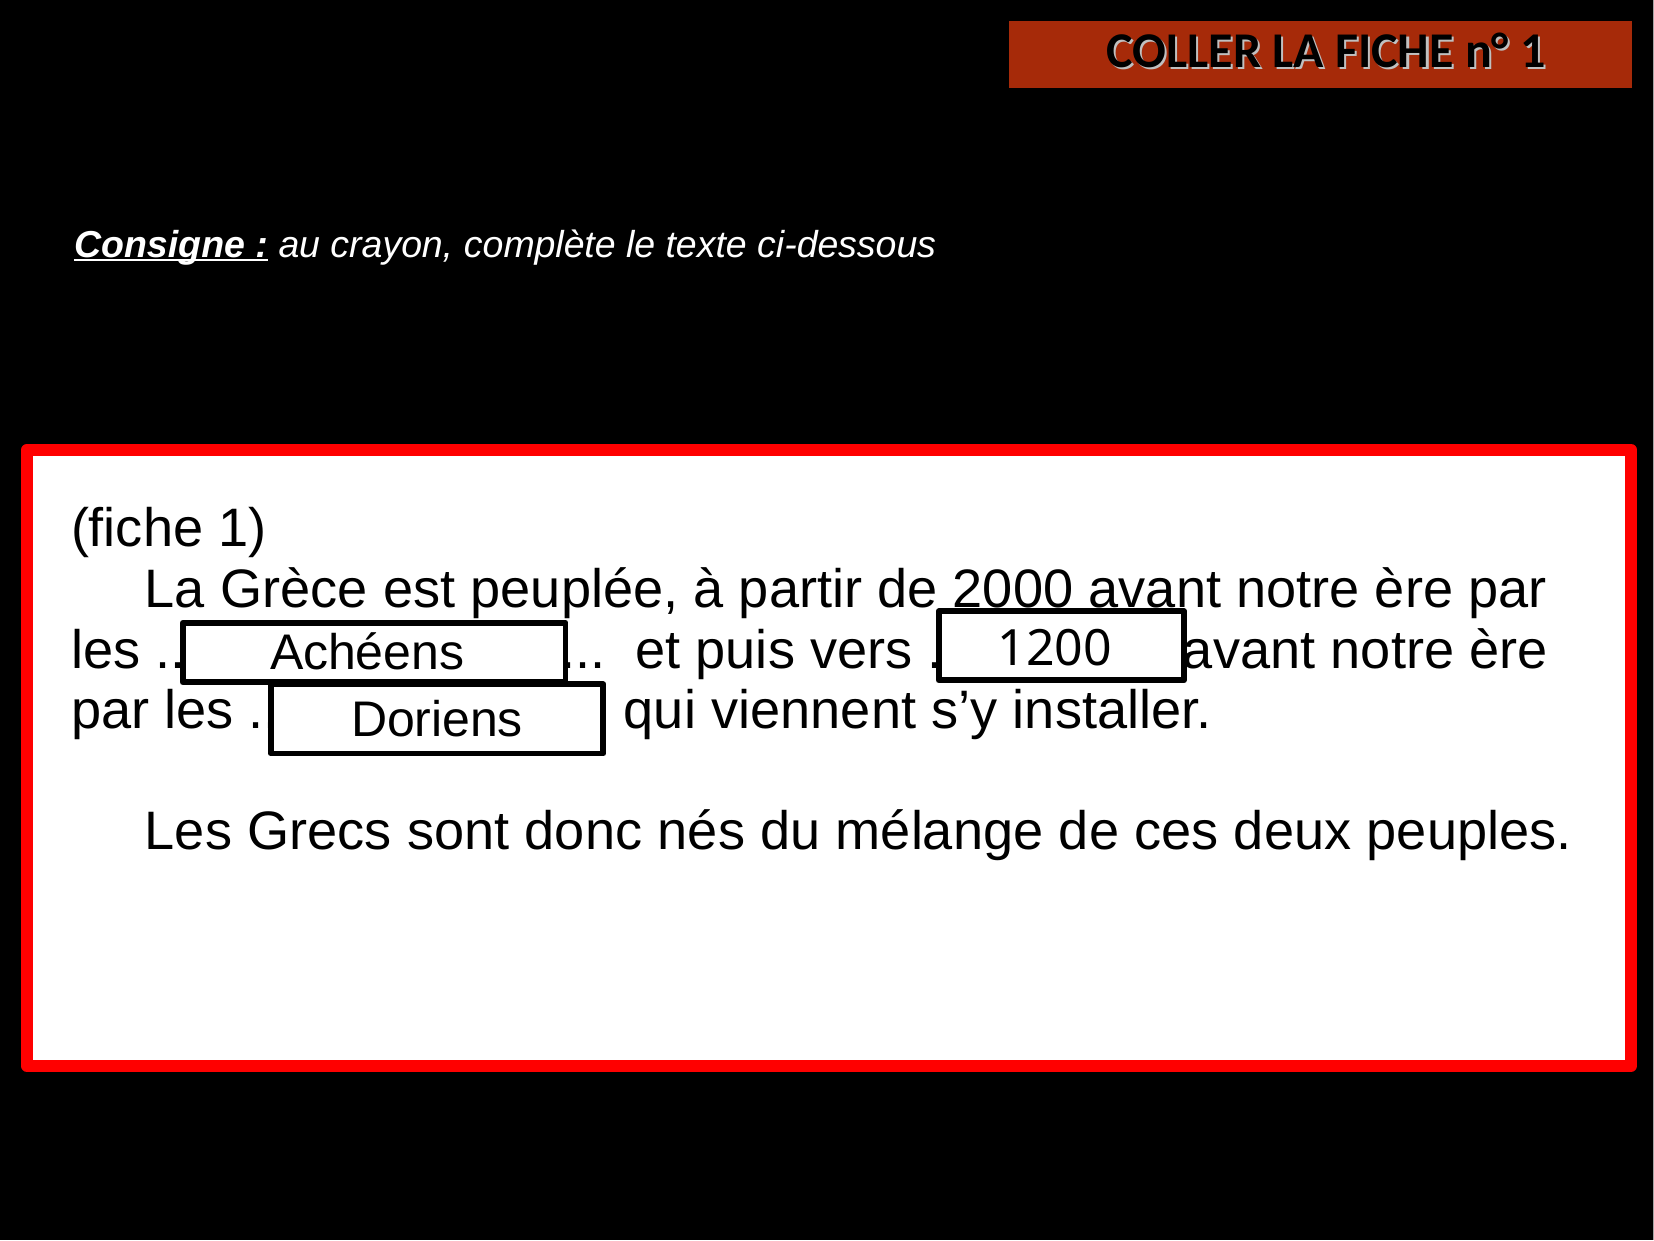

COLLER LA FICHE n° 1
Consigne : au crayon, complète le texte ci-dessous
(fiche 1)
	La Grèce est peuplée, à partir de 2000 avant notre ère par les .............................. et puis vers ................ avant notre ère par les ........................ qui viennent s’y installer.
	Les Grecs sont donc nés du mélange de ces deux peuples.
1200
Achéens
Doriens